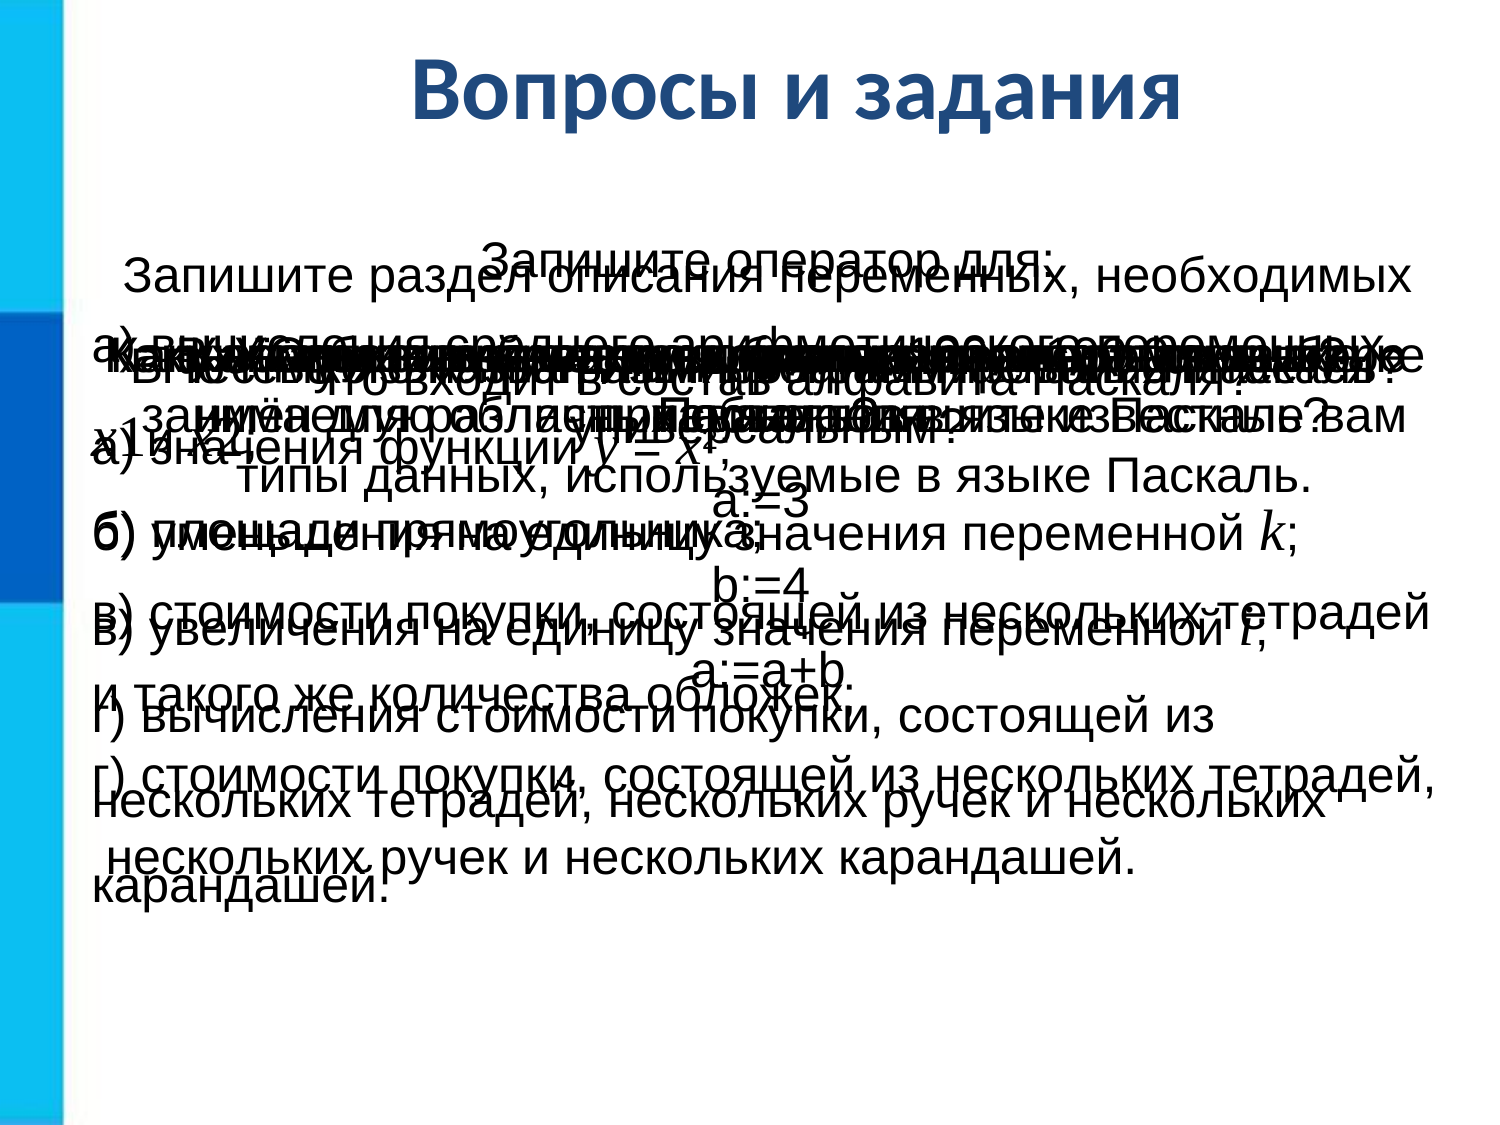

Вопросы и задания
Запишите оператор для:
а) вычисления среднего арифметического переменных
x1и x2;
б) уменьшения на единицу значения переменной k;
в) увеличения на единицу значения переменной i;
г) вычисления стоимости покупки, состоящей из
нескольких тетрадей, нескольких ручек и нескольких
карандашей.
Запишите раздел описания переменных, необходимых
 для вычисления:
а) значения функции y = x2;
б) площади прямоугольника;
в) стоимости покупки, состоящей из нескольких тетрадей
и такого же количества обложек;
г) стоимости покупки, состоящей из нескольких тетрадей,
 нескольких ручек и нескольких карандашей.
Каких требований следует придерживаться при выборе
 имён для различных объектов в языке Паскаль?
Указывая название, обозначение, диапазон и
 занимаемую область памяти, опишите известные вам
 типы данных, используемые в языке Паскаль.
В чём разница между числами 100 и 100.0 в языке
Паскаль?
Какую структуру имеет программа, записанная на языке
Паскаль?
Как записывается раздел описания переменных?
Опишите процесс выполнения операторов
присваивания:
a:=3
b:=4
a:=a+b
В честь кого назван язык программирования Паскаль?
Почему язык программирования Паскаль считается
универсальным?
Что входит в состав алфавита Паскаля?